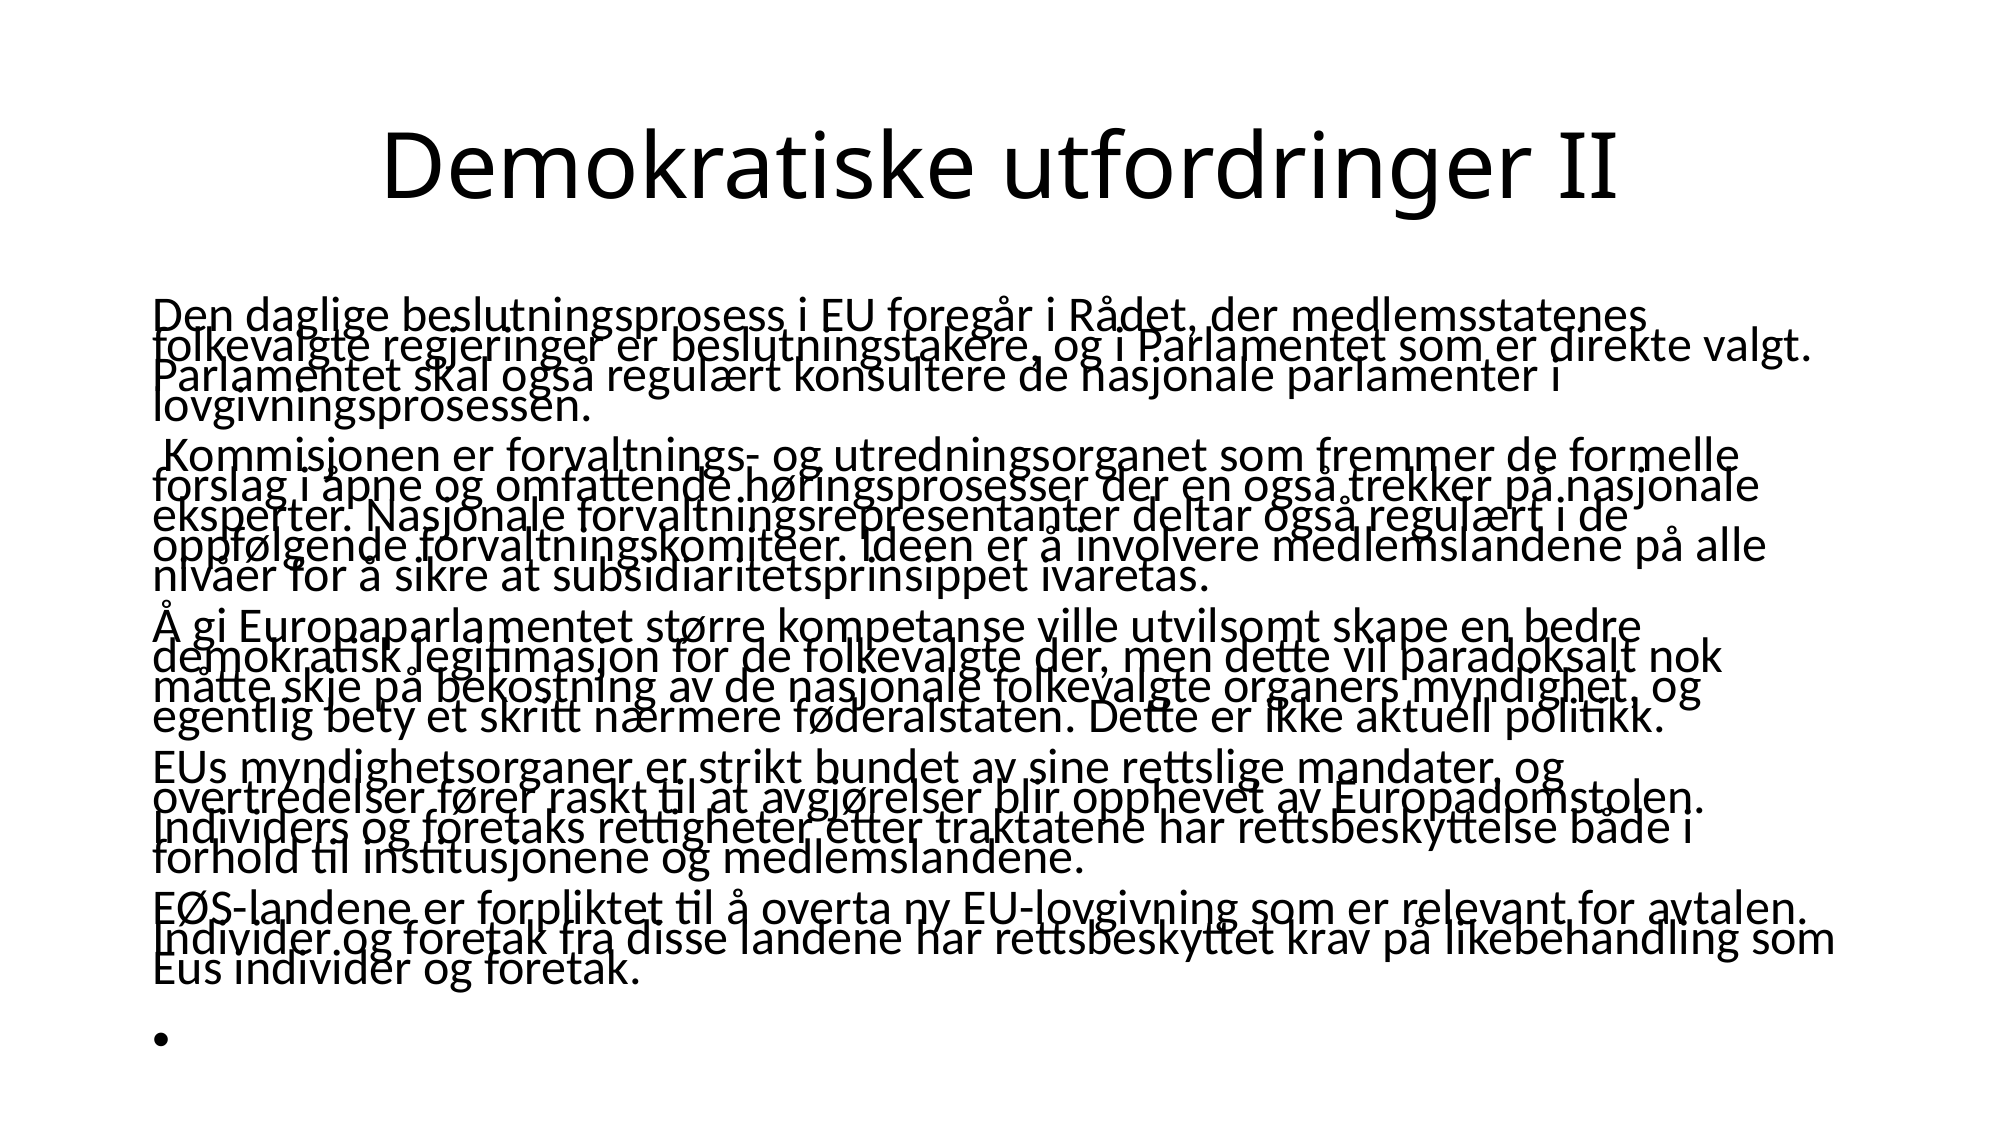

# Demokratiske utfordringer II
Den daglige beslutningsprosess i EU foregår i Rådet, der medlemsstatenes folkevalgte regjeringer er beslutningstakere, og i Parlamentet som er direkte valgt. Parlamentet skal også regulært konsultere de nasjonale parlamenter i lovgivningsprosessen.
 Kommisjonen er forvaltnings- og utredningsorganet som fremmer de formelle forslag i åpne og omfattende høringsprosesser der en også trekker på nasjonale eksperter. Nasjonale forvaltningsrepresentanter deltar også regulært i de oppfølgende forvaltningskomiteer. Ideen er å involvere medlemslandene på alle nivåer for å sikre at subsidiaritetsprinsippet ivaretas.
Å gi Europaparlamentet større kompetanse ville utvilsomt skape en bedre demokratisk legitimasjon for de folkevalgte der, men dette vil paradoksalt nok måtte skje på bekostning av de nasjonale folkevalgte organers myndighet, og egentlig bety et skritt nærmere føderalstaten. Dette er ikke aktuell politikk.
EUs myndighetsorganer er strikt bundet av sine rettslige mandater, og overtredelser fører raskt til at avgjørelser blir opphevet av Europadomstolen. Individers og foretaks rettigheter etter traktatene har rettsbeskyttelse både i forhold til institusjonene og medlemslandene.
EØS-landene er forpliktet til å overta ny EU-lovgivning som er relevant for avtalen. Individer og foretak fra disse landene har rettsbeskyttet krav på likebehandling som Eus individer og foretak.